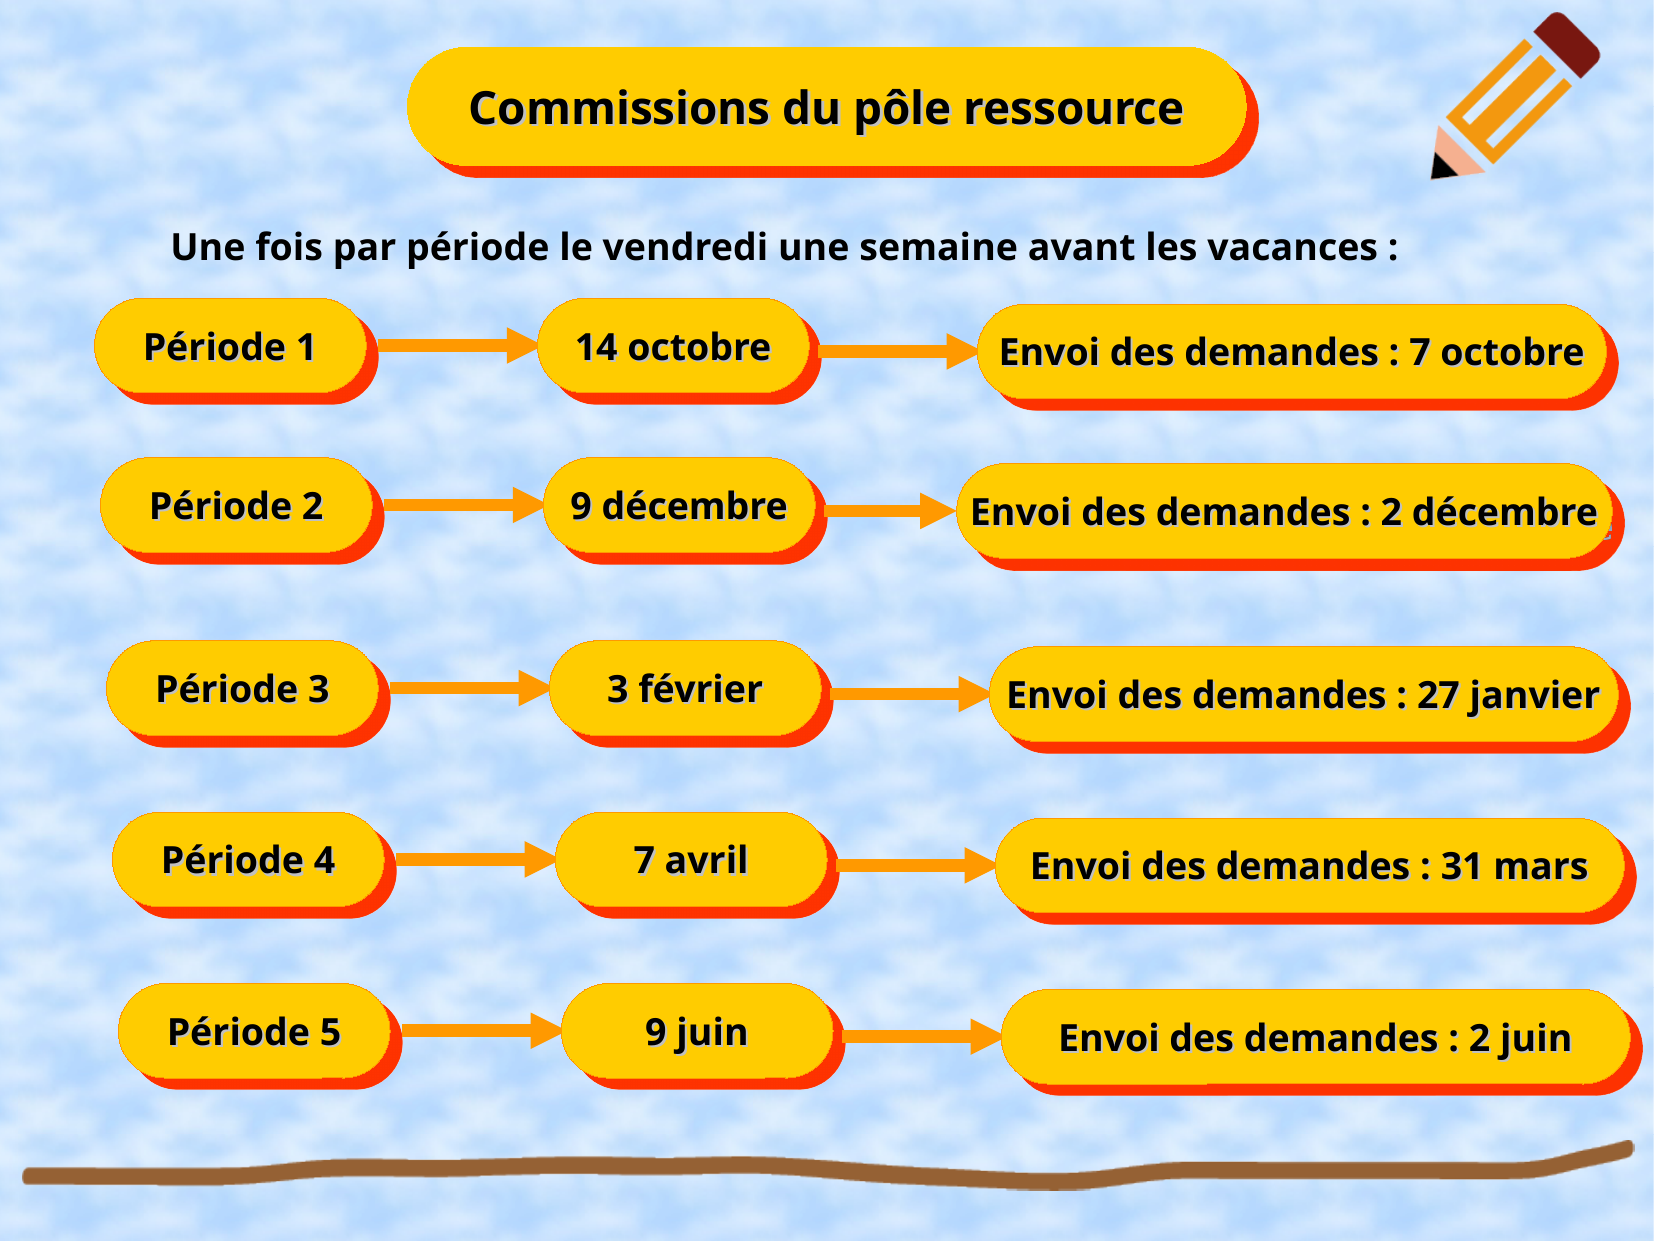

Commissions du pôle ressource
Une fois par période le vendredi une semaine avant les vacances :
Période 1
14 octobre
Envoi des demandes : 7 octobre
Période 2
9 décembre
Envoi des demandes : 2 décembre
Période 3
3 février
Envoi des demandes : 27 janvier
Période 4
7 avril
Envoi des demandes : 31 mars
Période 5
9 juin
Envoi des demandes : 2 juin